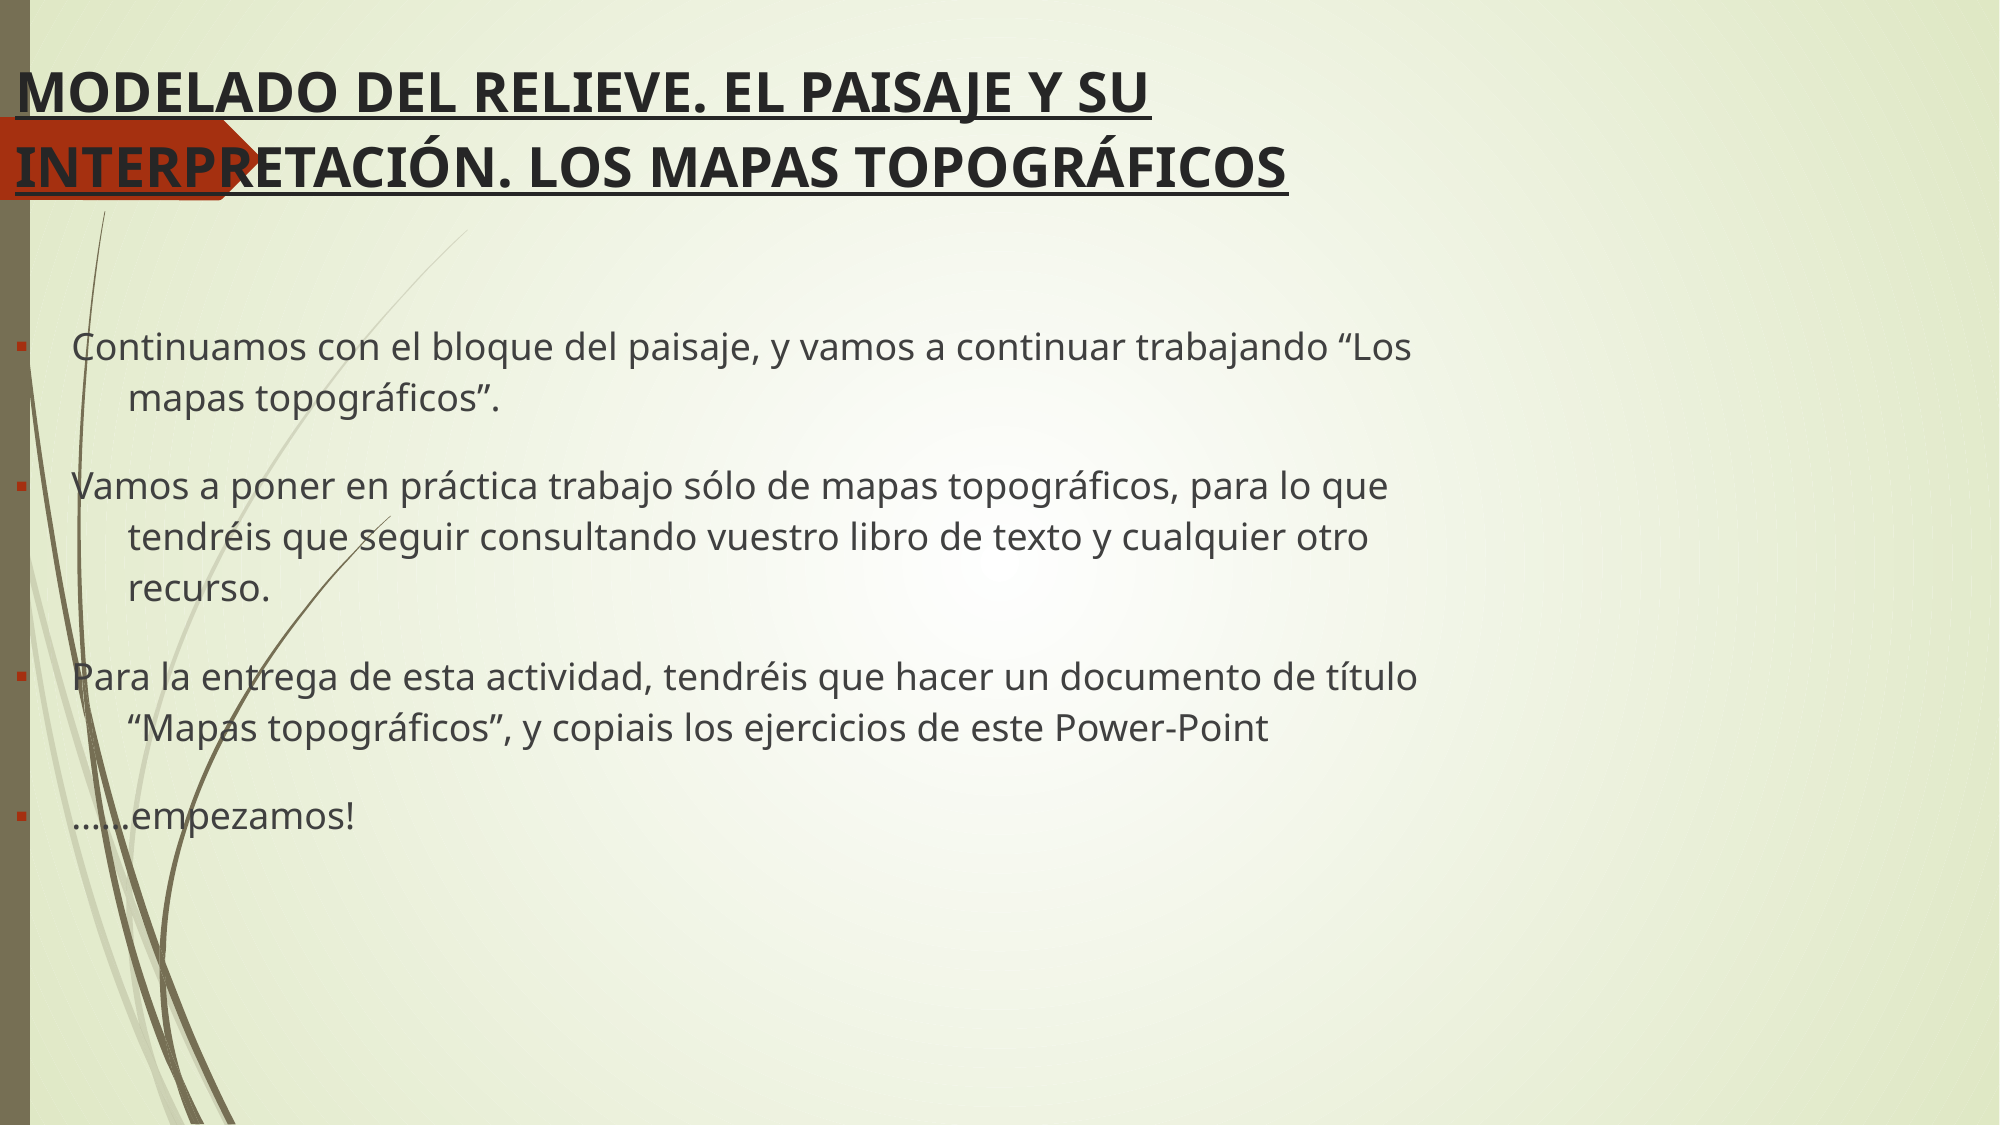

# MODELADO DEL RELIEVE. EL PAISAJE Y SU INTERPRETACIÓN. LOS MAPAS TOPOGRÁFICOS
Continuamos con el bloque del paisaje, y vamos a continuar trabajando “Los mapas topográficos”.
Vamos a poner en práctica trabajo sólo de mapas topográficos, para lo que tendréis que seguir consultando vuestro libro de texto y cualquier otro recurso.
Para la entrega de esta actividad, tendréis que hacer un documento de título “Mapas topográficos”, y copiais los ejercicios de este Power-Point
……empezamos!